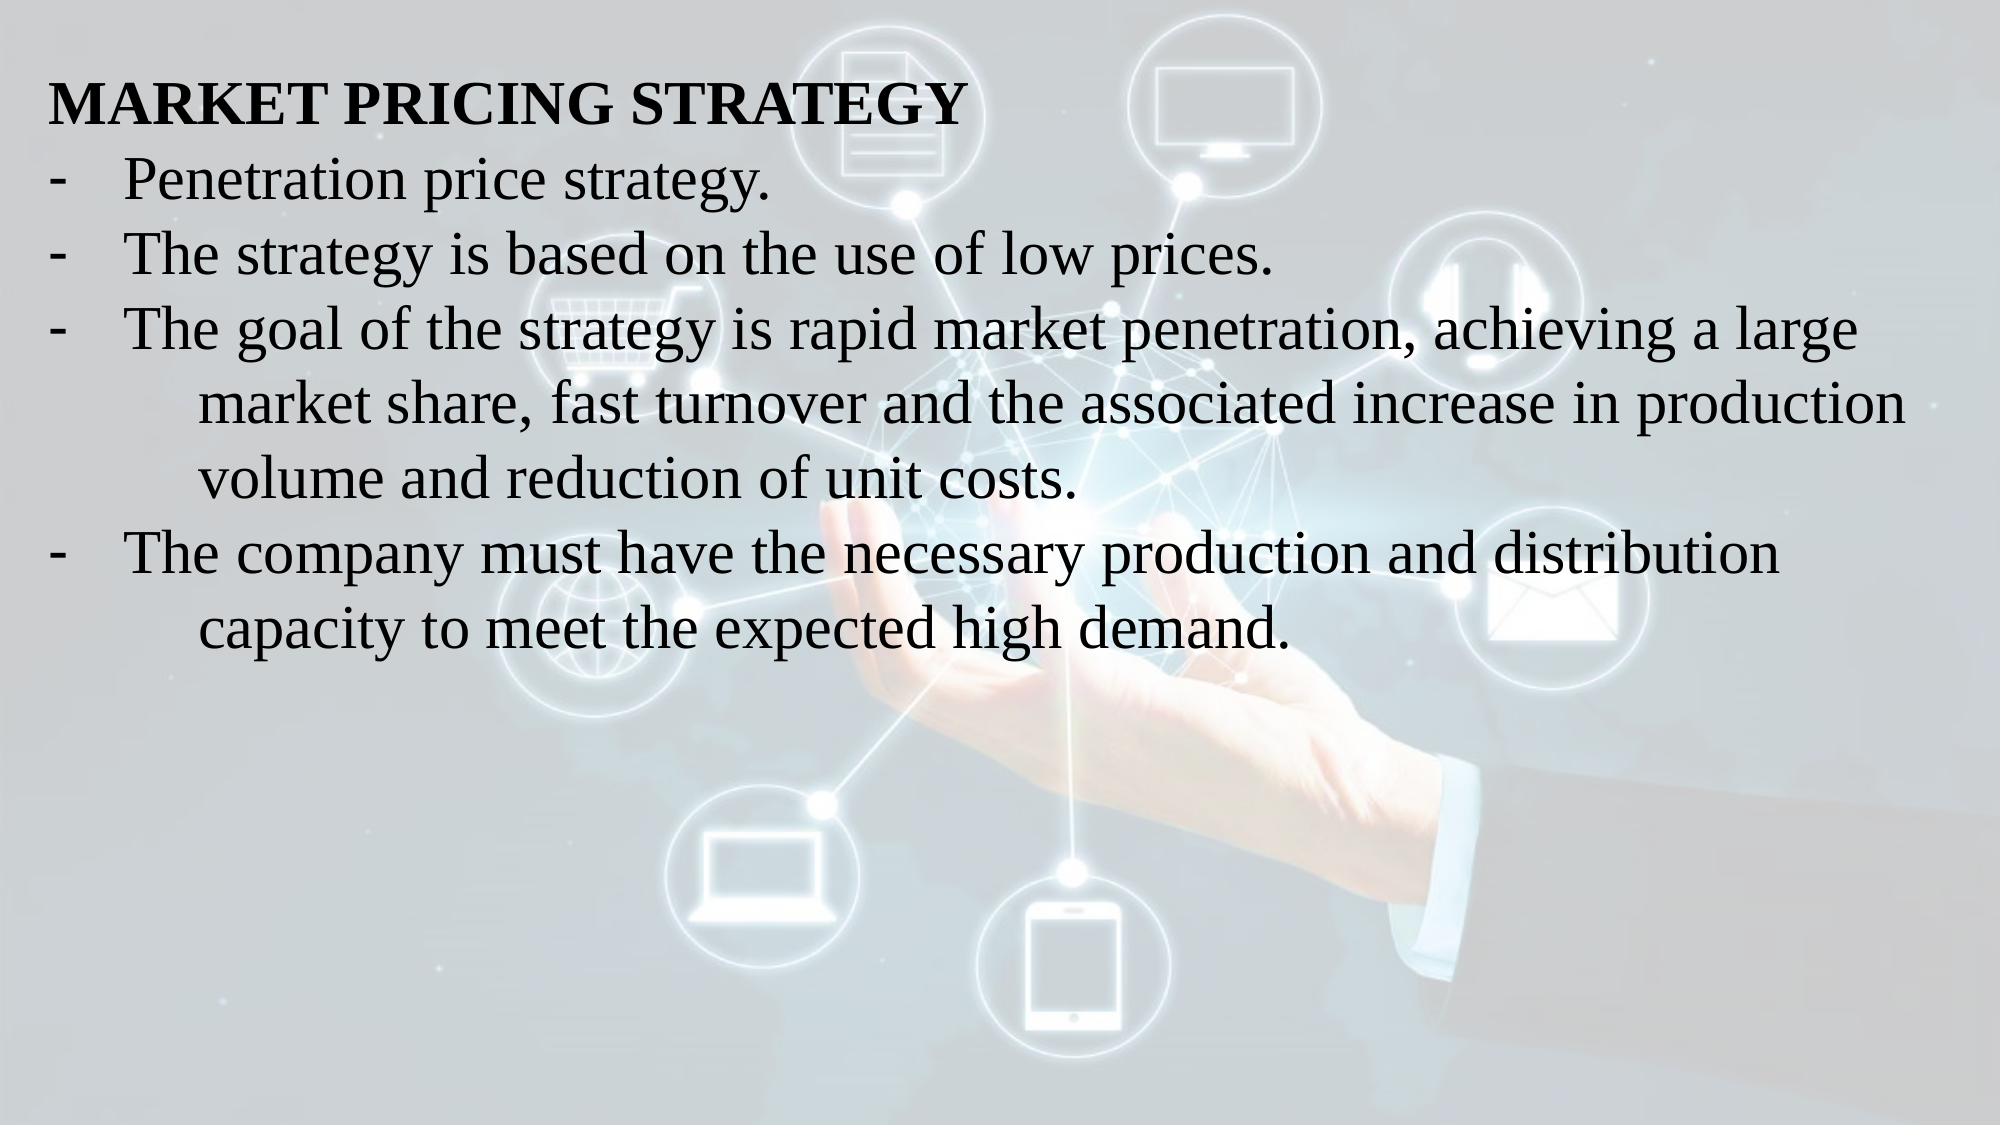

MARKET PRICING STRATEGY
Penetration price strategy.
The strategy is based on the use of low prices.
The goal of the strategy is rapid market penetration, achieving a large market share, fast turnover and the associated increase in production volume and reduction of unit costs.
The company must have the necessary production and distribution capacity to meet the expected high demand.